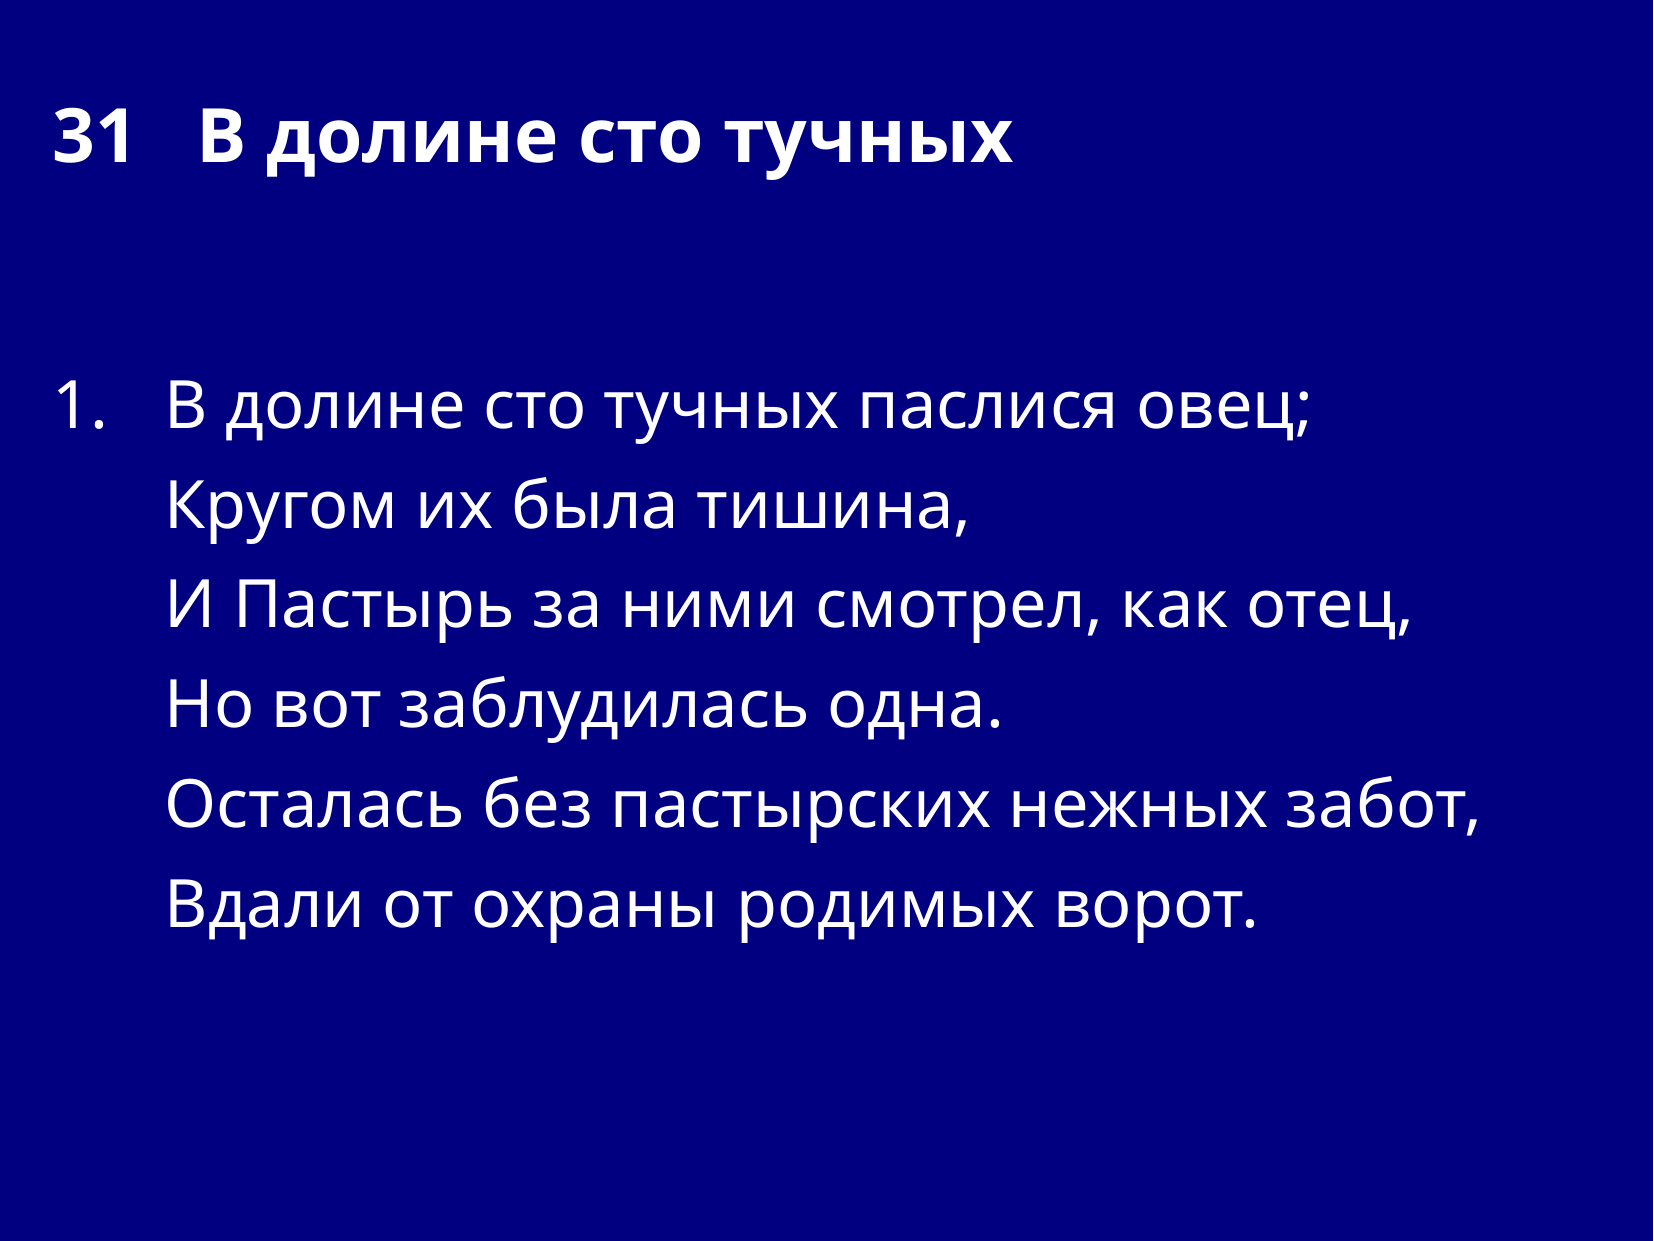

31 В долине сто тучных
1.	В долине сто тучных паслися овец;
	Кругом их была тишина,
	И Пастырь за ними смотрел, как отец,
	Но вот заблудилась одна.
	Осталась без пастырских нежных забот,
	Вдали от охраны родимых ворот.